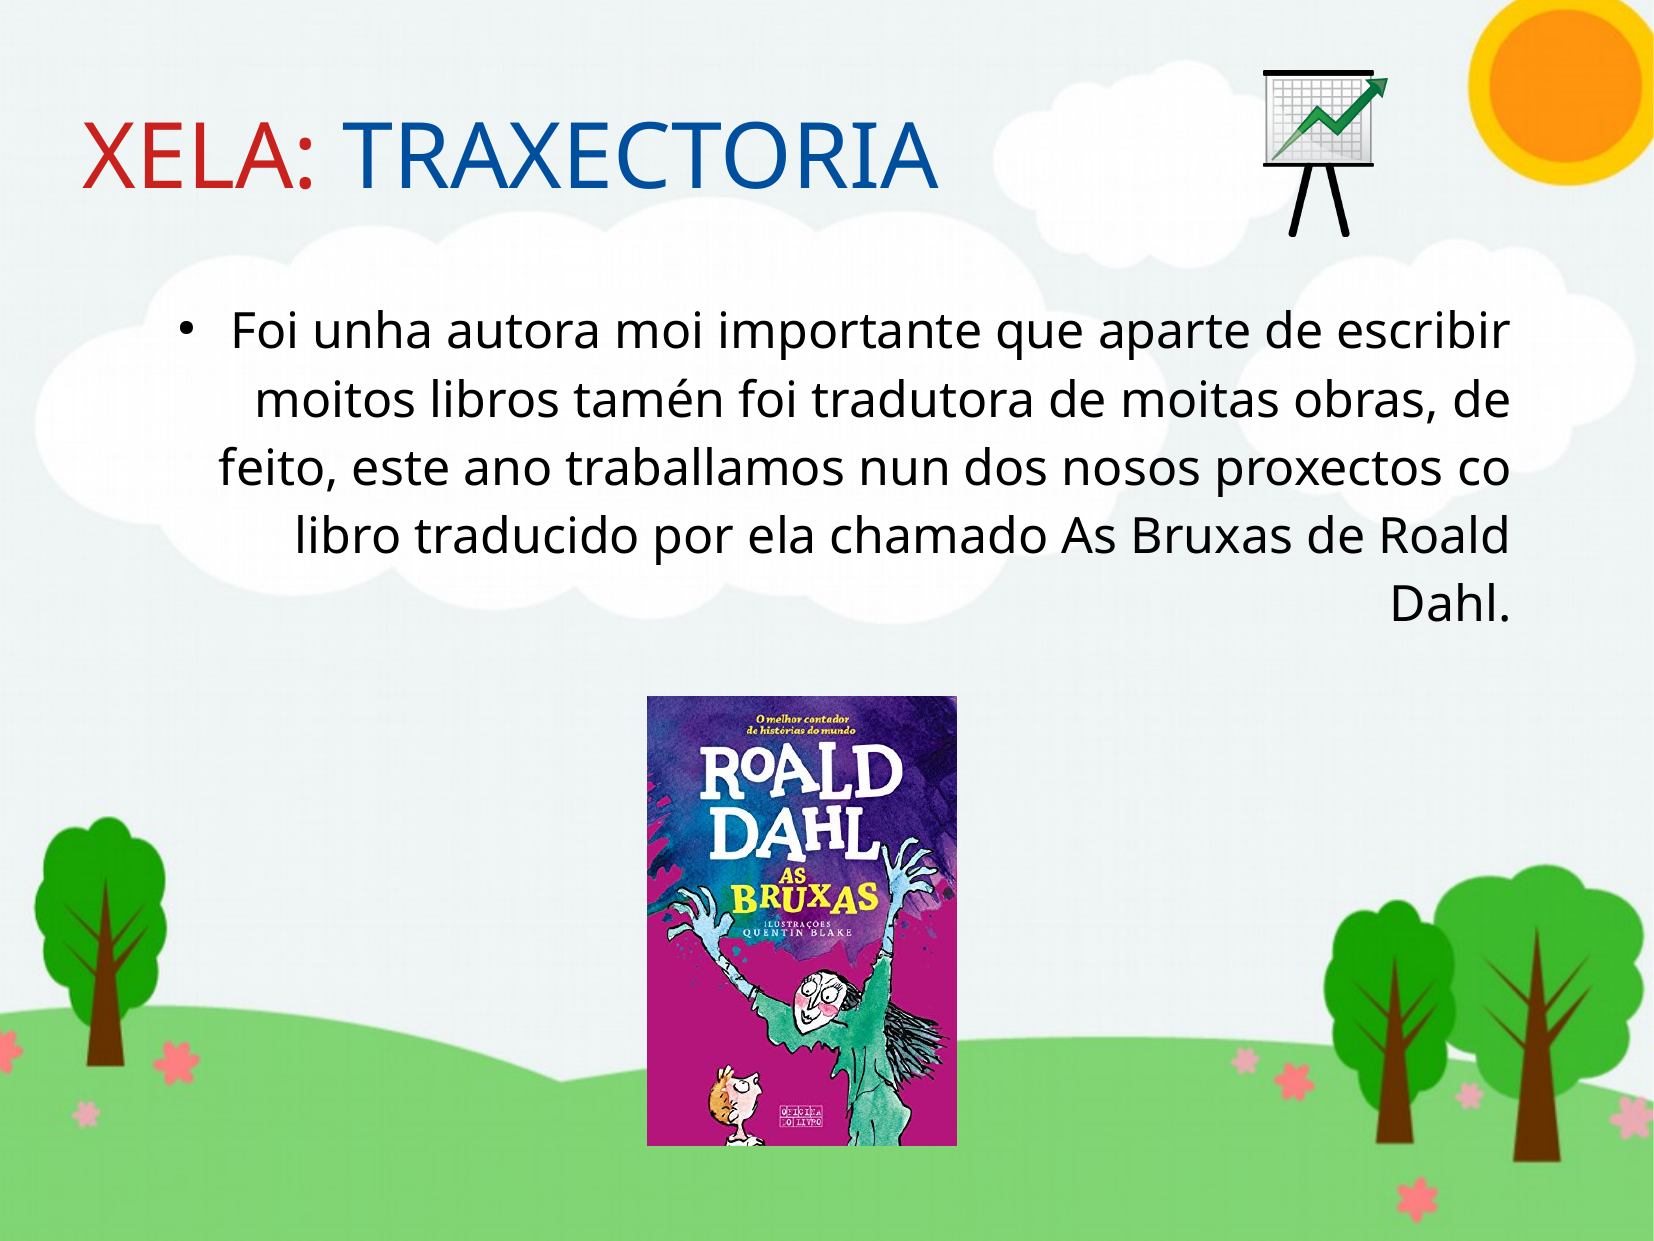

# XELA: TRAXECTORIA
Foi unha autora moi importante que aparte de escribir moitos libros tamén foi tradutora de moitas obras, de feito, este ano traballamos nun dos nosos proxectos co libro traducido por ela chamado As Bruxas de Roald Dahl.